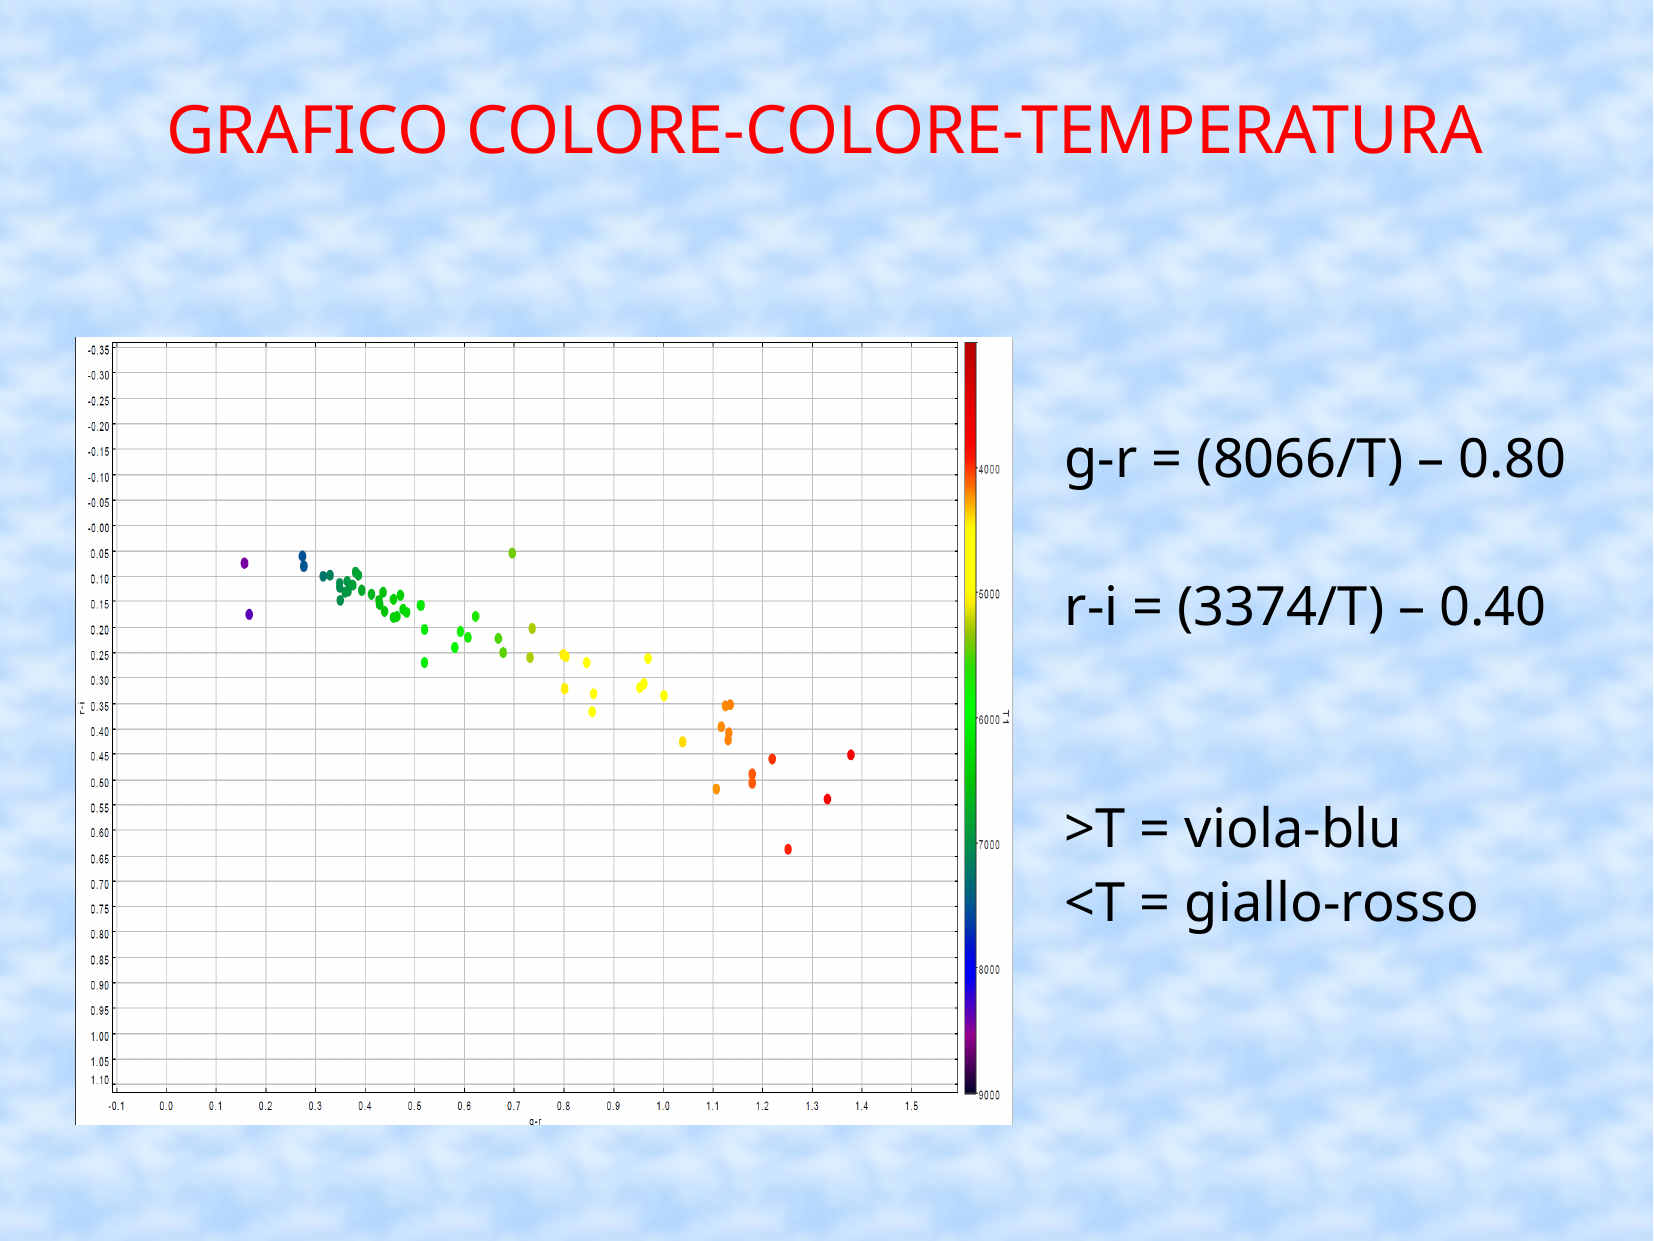

GRAFICO COLORE-COLORE-TEMPERATURA
g-r = (8066/T) – 0.80
r-i = (3374/T) – 0.40
>T = viola-blu
<T = giallo-rosso